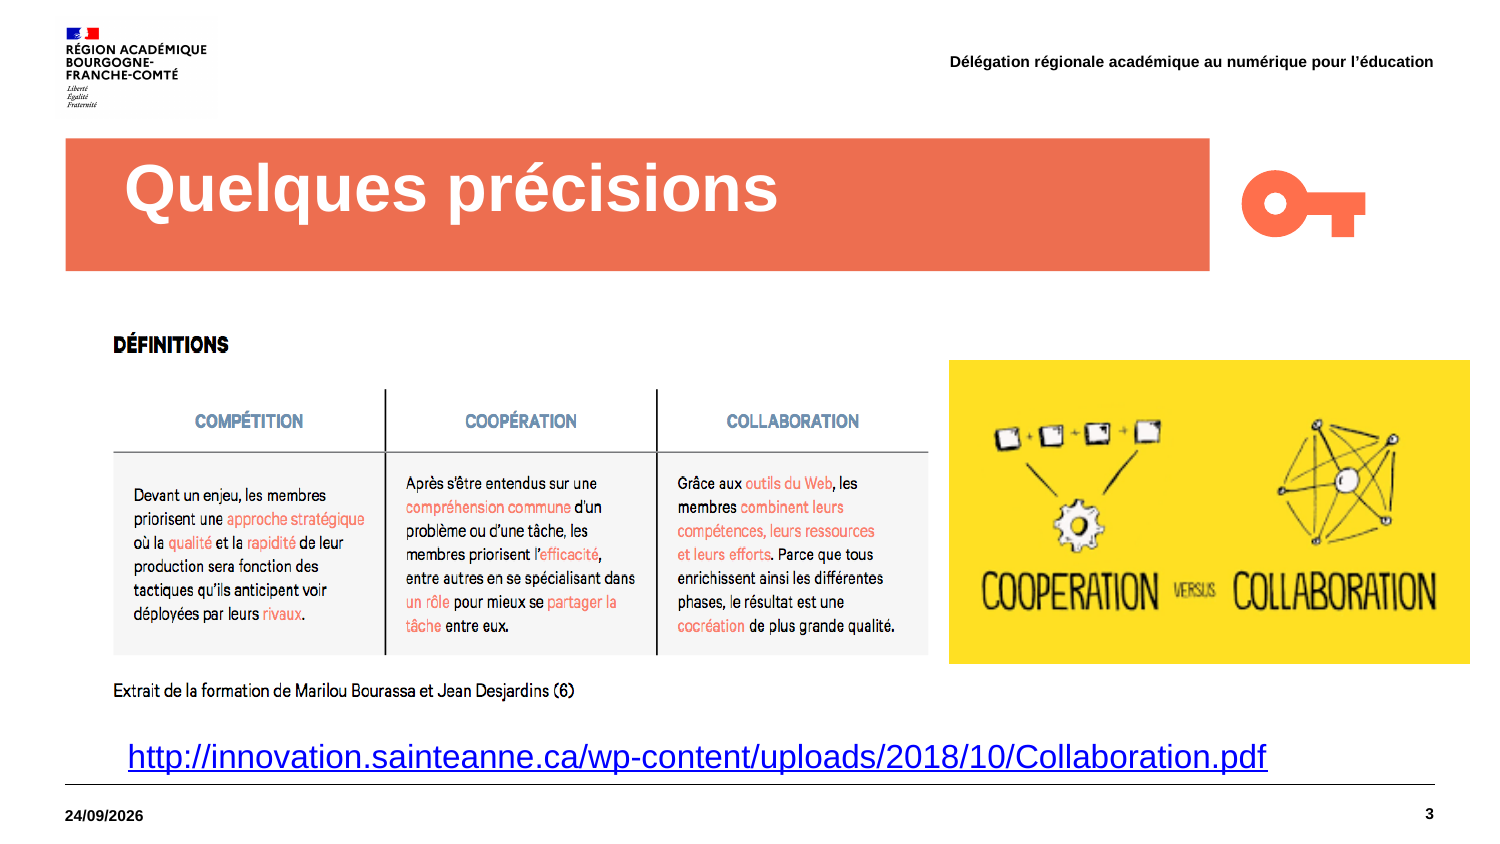

Délégation régionale académique au numérique pour l’éducation
Quelques précisions
http://innovation.sainteanne.ca/wp-content/uploads/2018/10/Collaboration.pdf